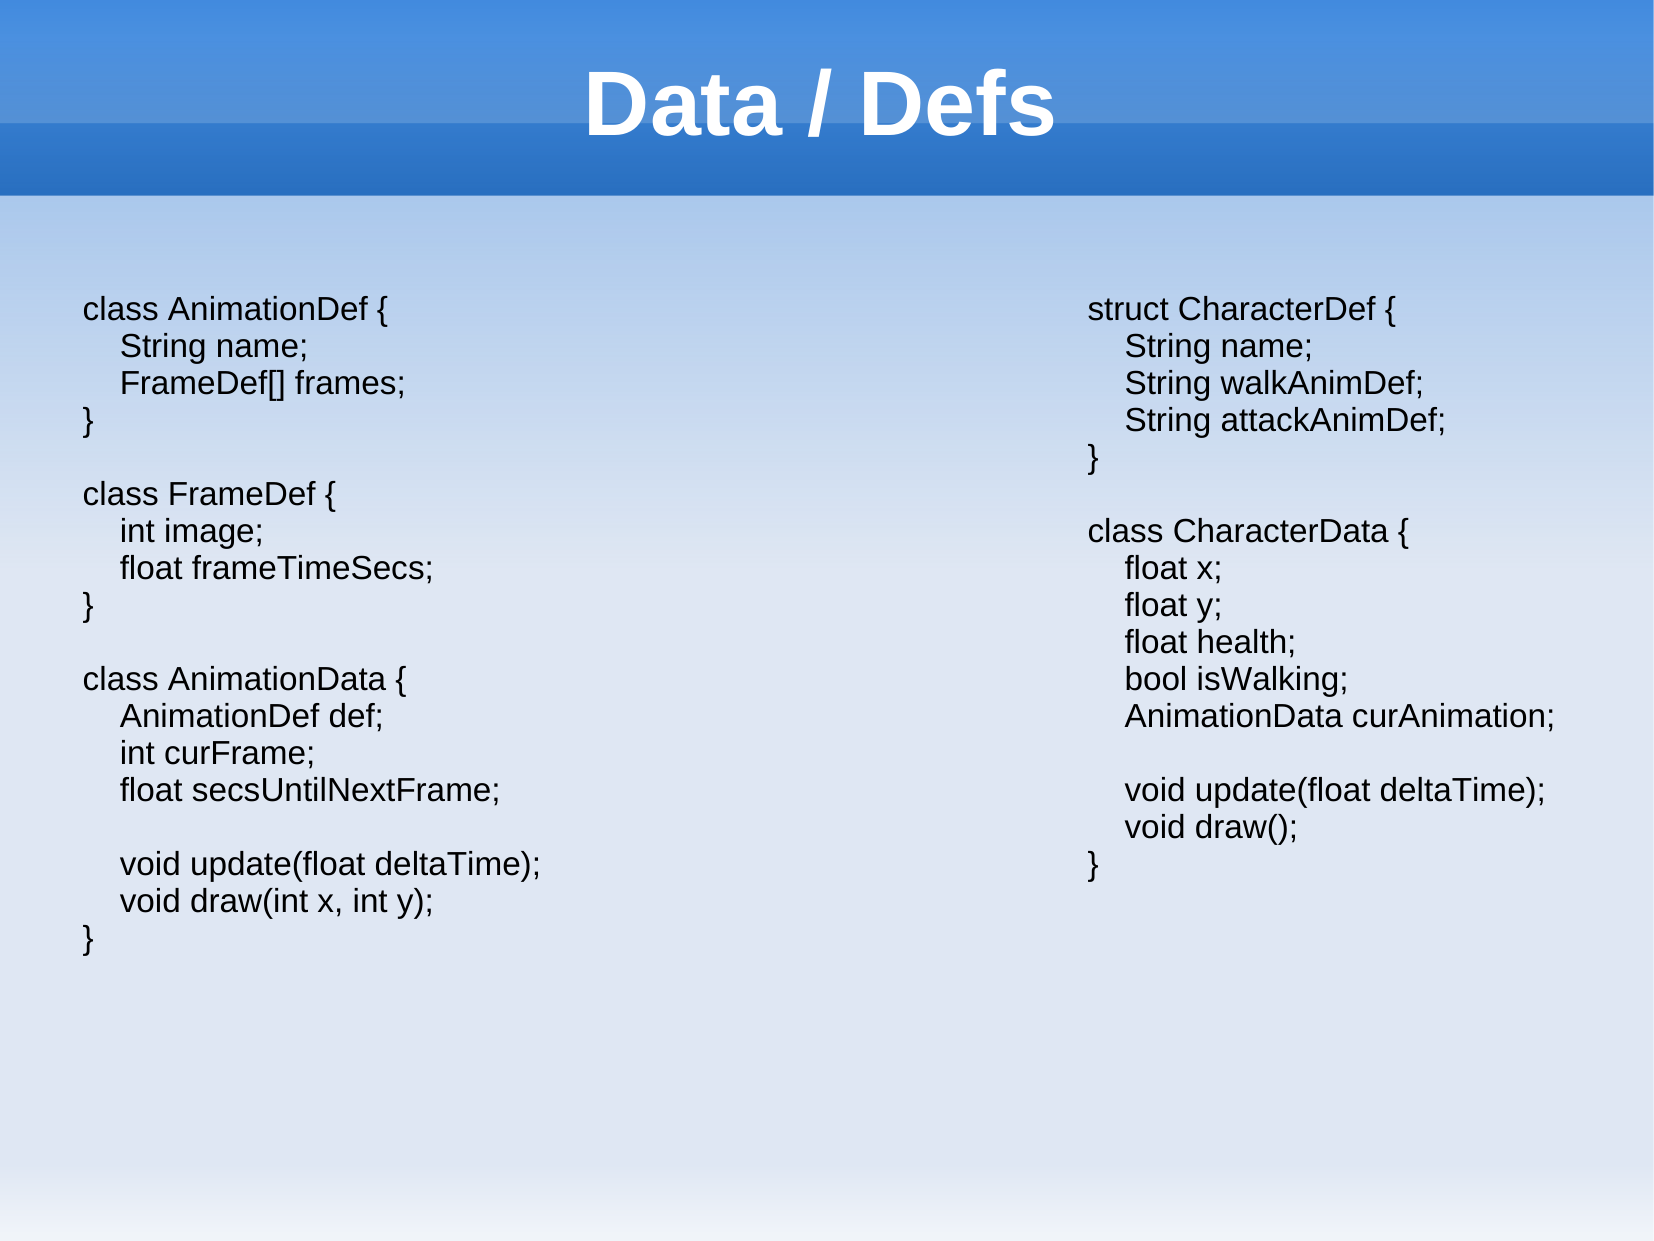

# Data / Defs
class AnimationDef {
 String name;
 FrameDef[] frames;
}
class FrameDef {
 int image;
 float frameTimeSecs;
}
class AnimationData {
 AnimationDef def;
 int curFrame;
 float secsUntilNextFrame;
 void update(float deltaTime);
 void draw(int x, int y);
}
struct CharacterDef {
 String name;
 String walkAnimDef;
 String attackAnimDef;
}
class CharacterData {
 float x;
 float y;
 float health;
 bool isWalking;
 AnimationData curAnimation;
 void update(float deltaTime);
 void draw();
}